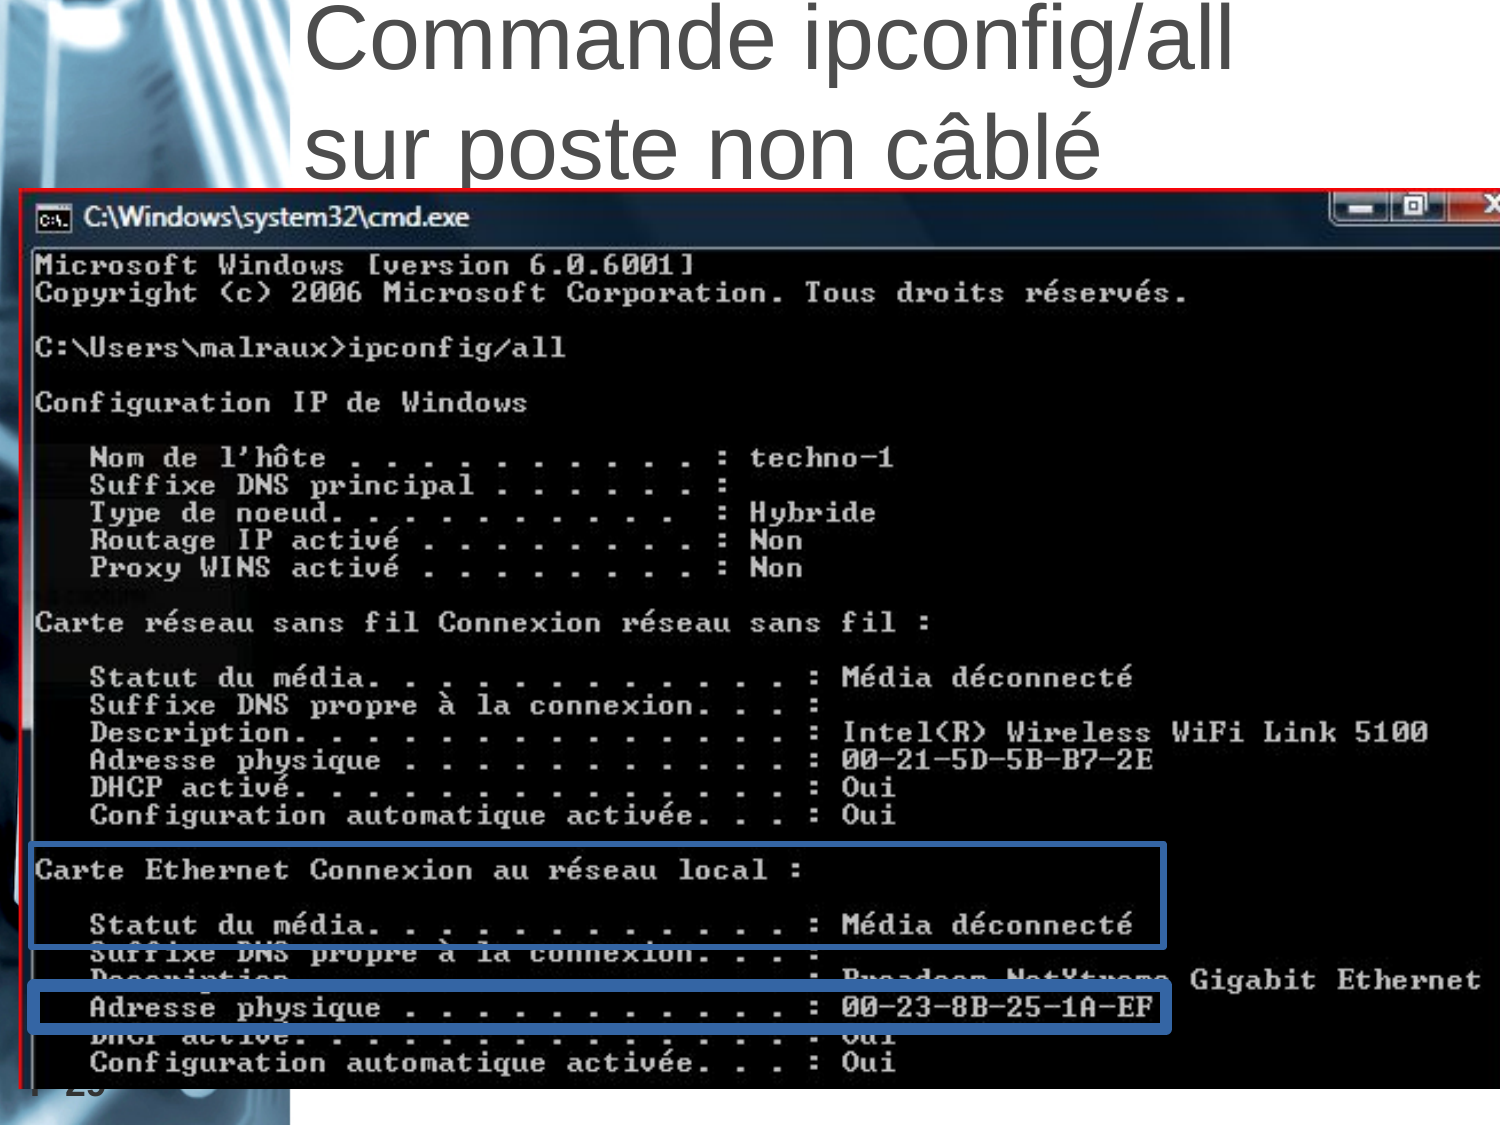

# Commande ipconfig/all sur poste non câblé